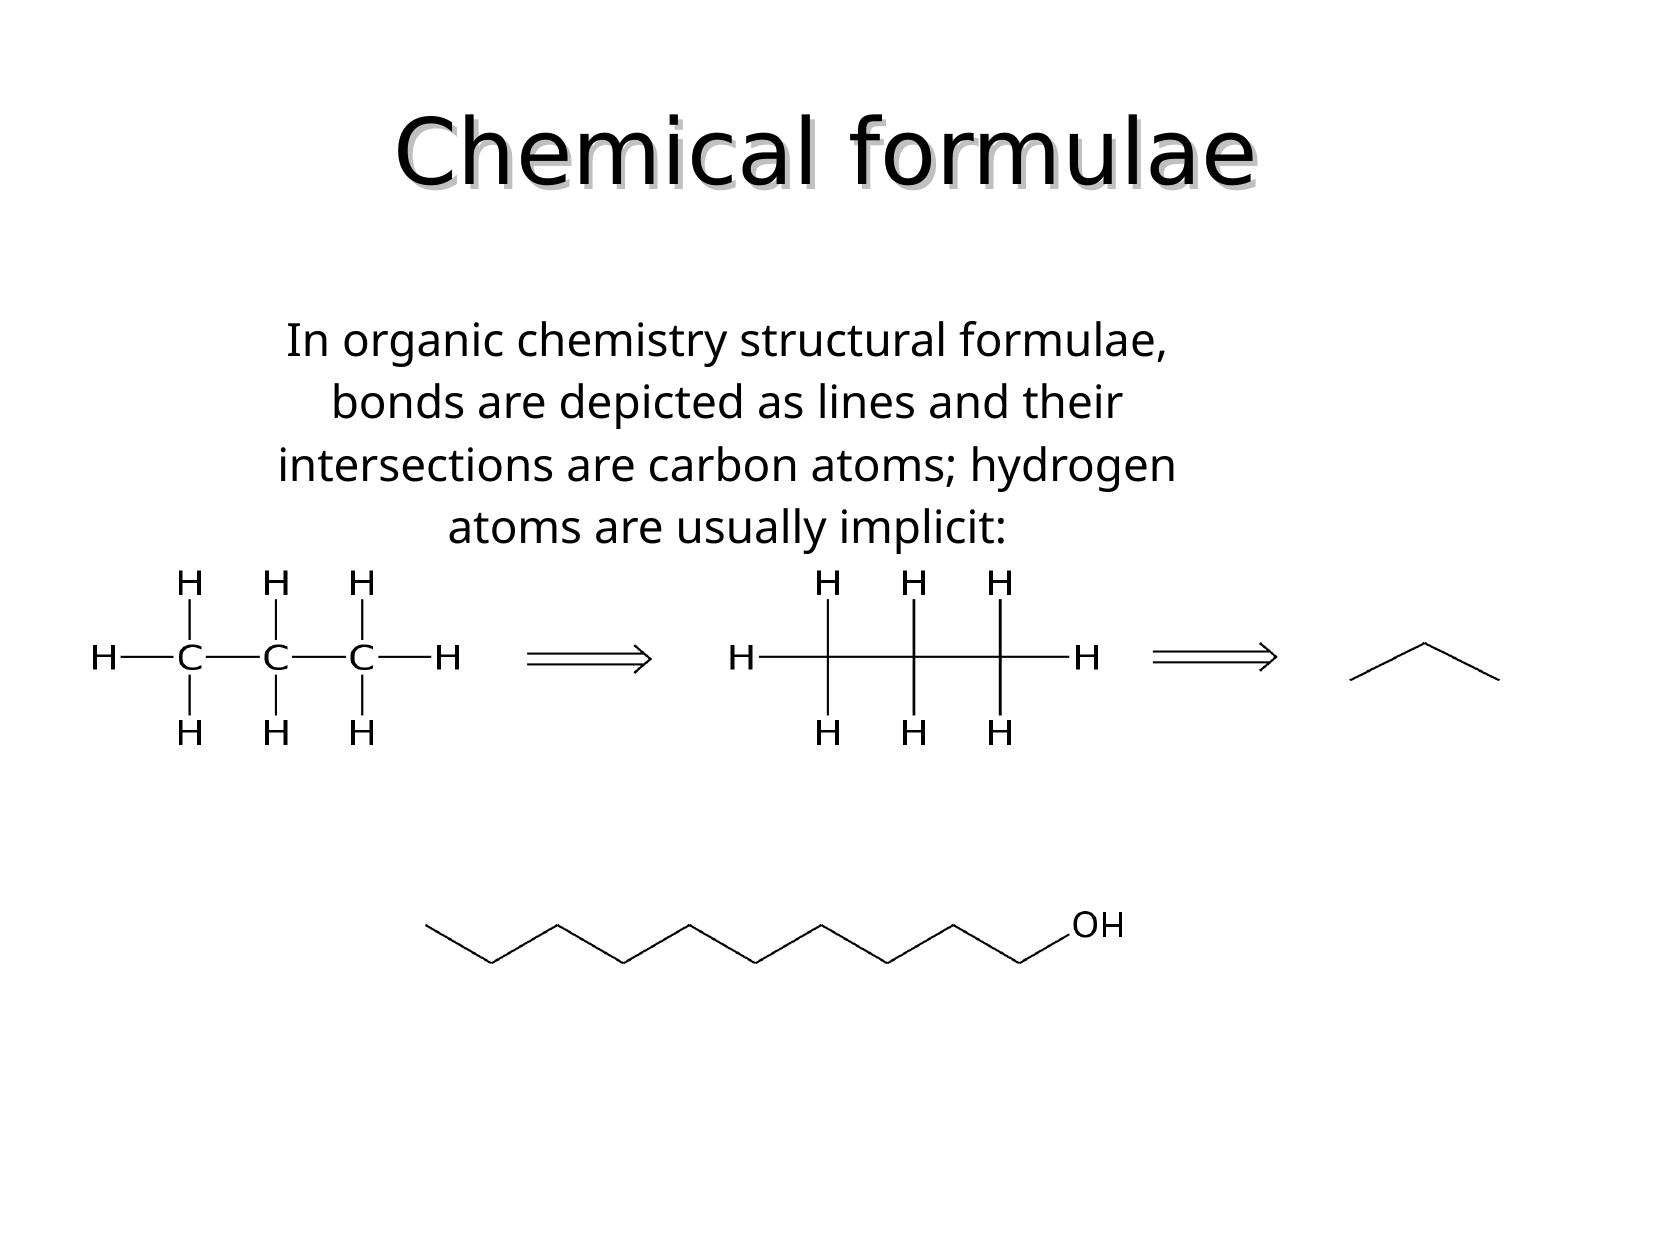

# Chemical formulae
In organic chemistry structural formulae, bonds are depicted as lines and their intersections are carbon atoms; hydrogen atoms are usually implicit: